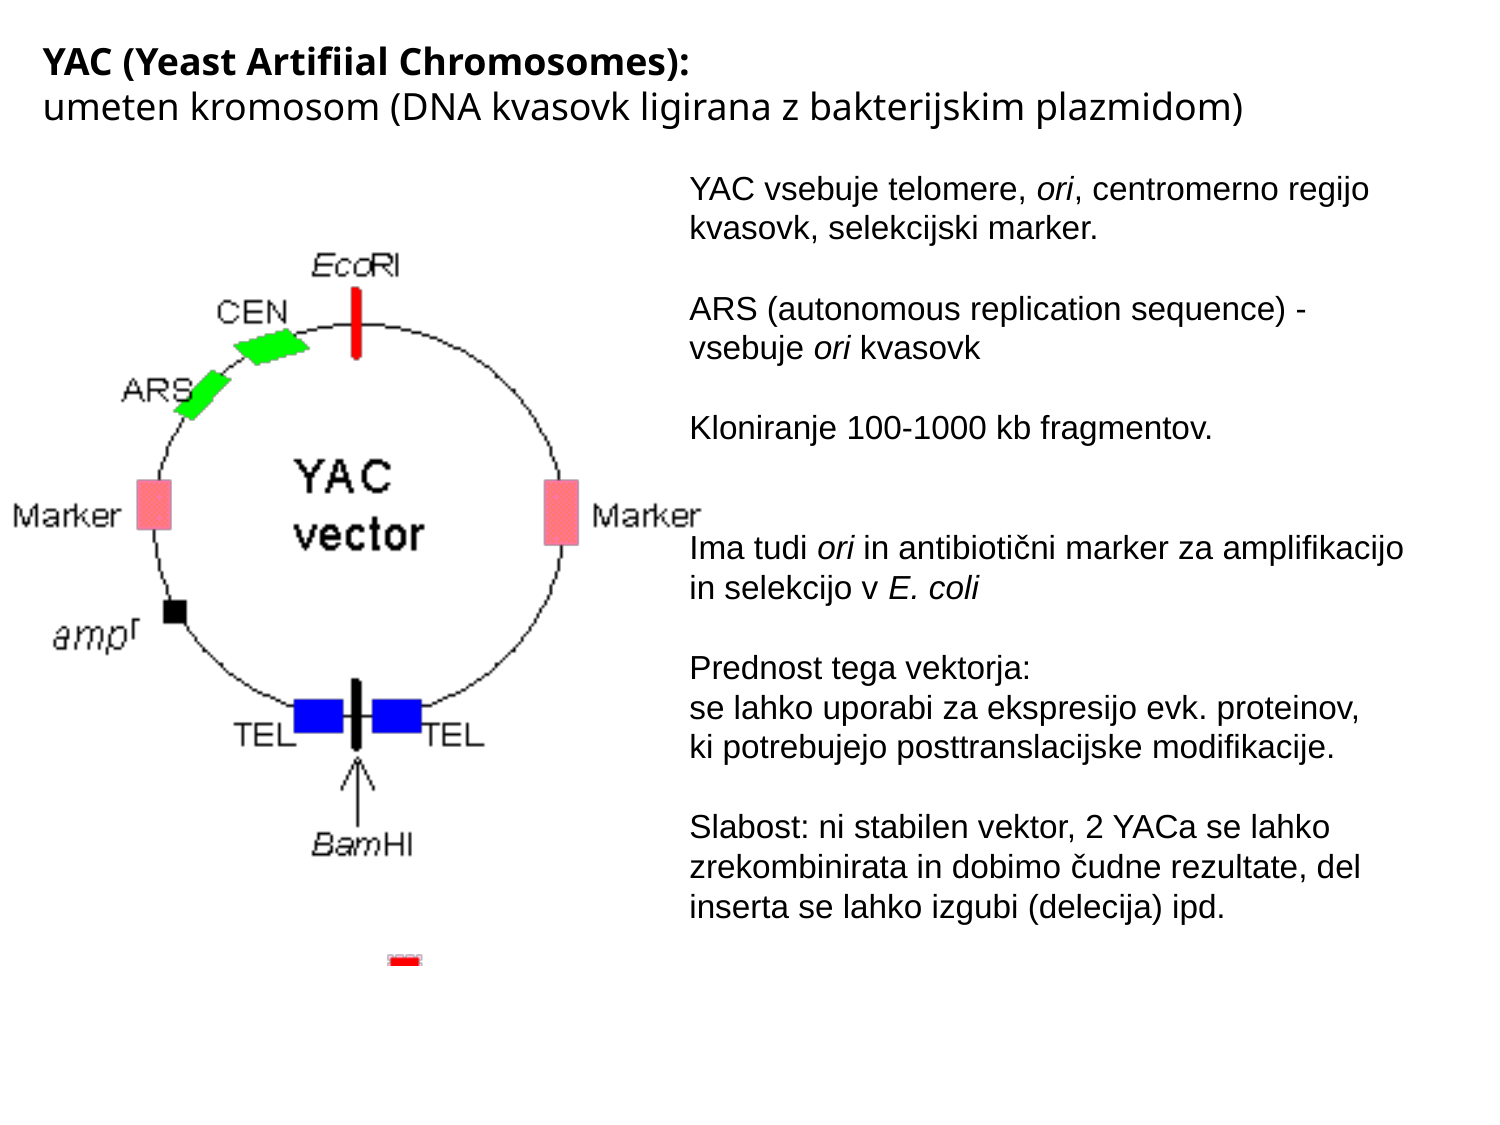

YAC (Yeast Artifiial Chromosomes):
umeten kromosom (DNA kvasovk ligirana z bakterijskim plazmidom)
YAC vsebuje telomere, ori, centromerno regijo kvasovk, selekcijski marker.
ARS (autonomous replication sequence) - vsebuje ori kvasovk
Kloniranje 100-1000 kb fragmentov.
Ima tudi ori in antibiotični marker za amplifikacijo in selekcijo v E. coli
Prednost tega vektorja:
se lahko uporabi za ekspresijo evk. proteinov,
ki potrebujejo posttranslacijske modifikacije.
Slabost: ni stabilen vektor, 2 YACa se lahko zrekombinirata in dobimo čudne rezultate, del inserta se lahko izgubi (delecija) ipd.